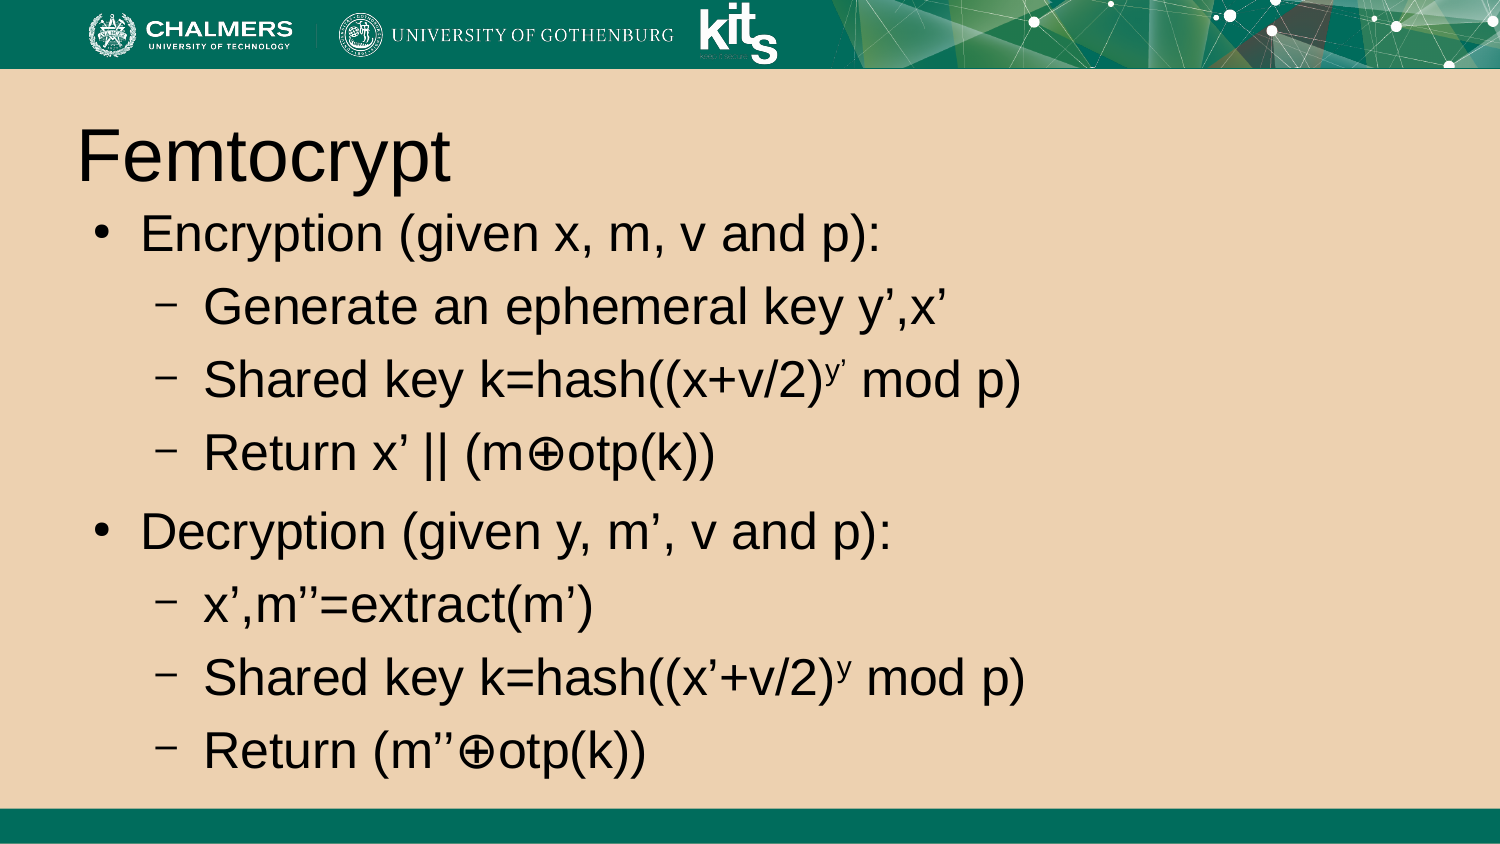

# Femtocrypt
Encryption (given x, m, v and p):
Generate an ephemeral key y’,x’
Shared key k=hash((x+v/2)y’ mod p)
Return x’ || (m⊕otp(k))
Decryption (given y, m’, v and p):
x’,m’’=extract(m’)
Shared key k=hash((x’+v/2)y mod p)
Return (m’’⊕otp(k))